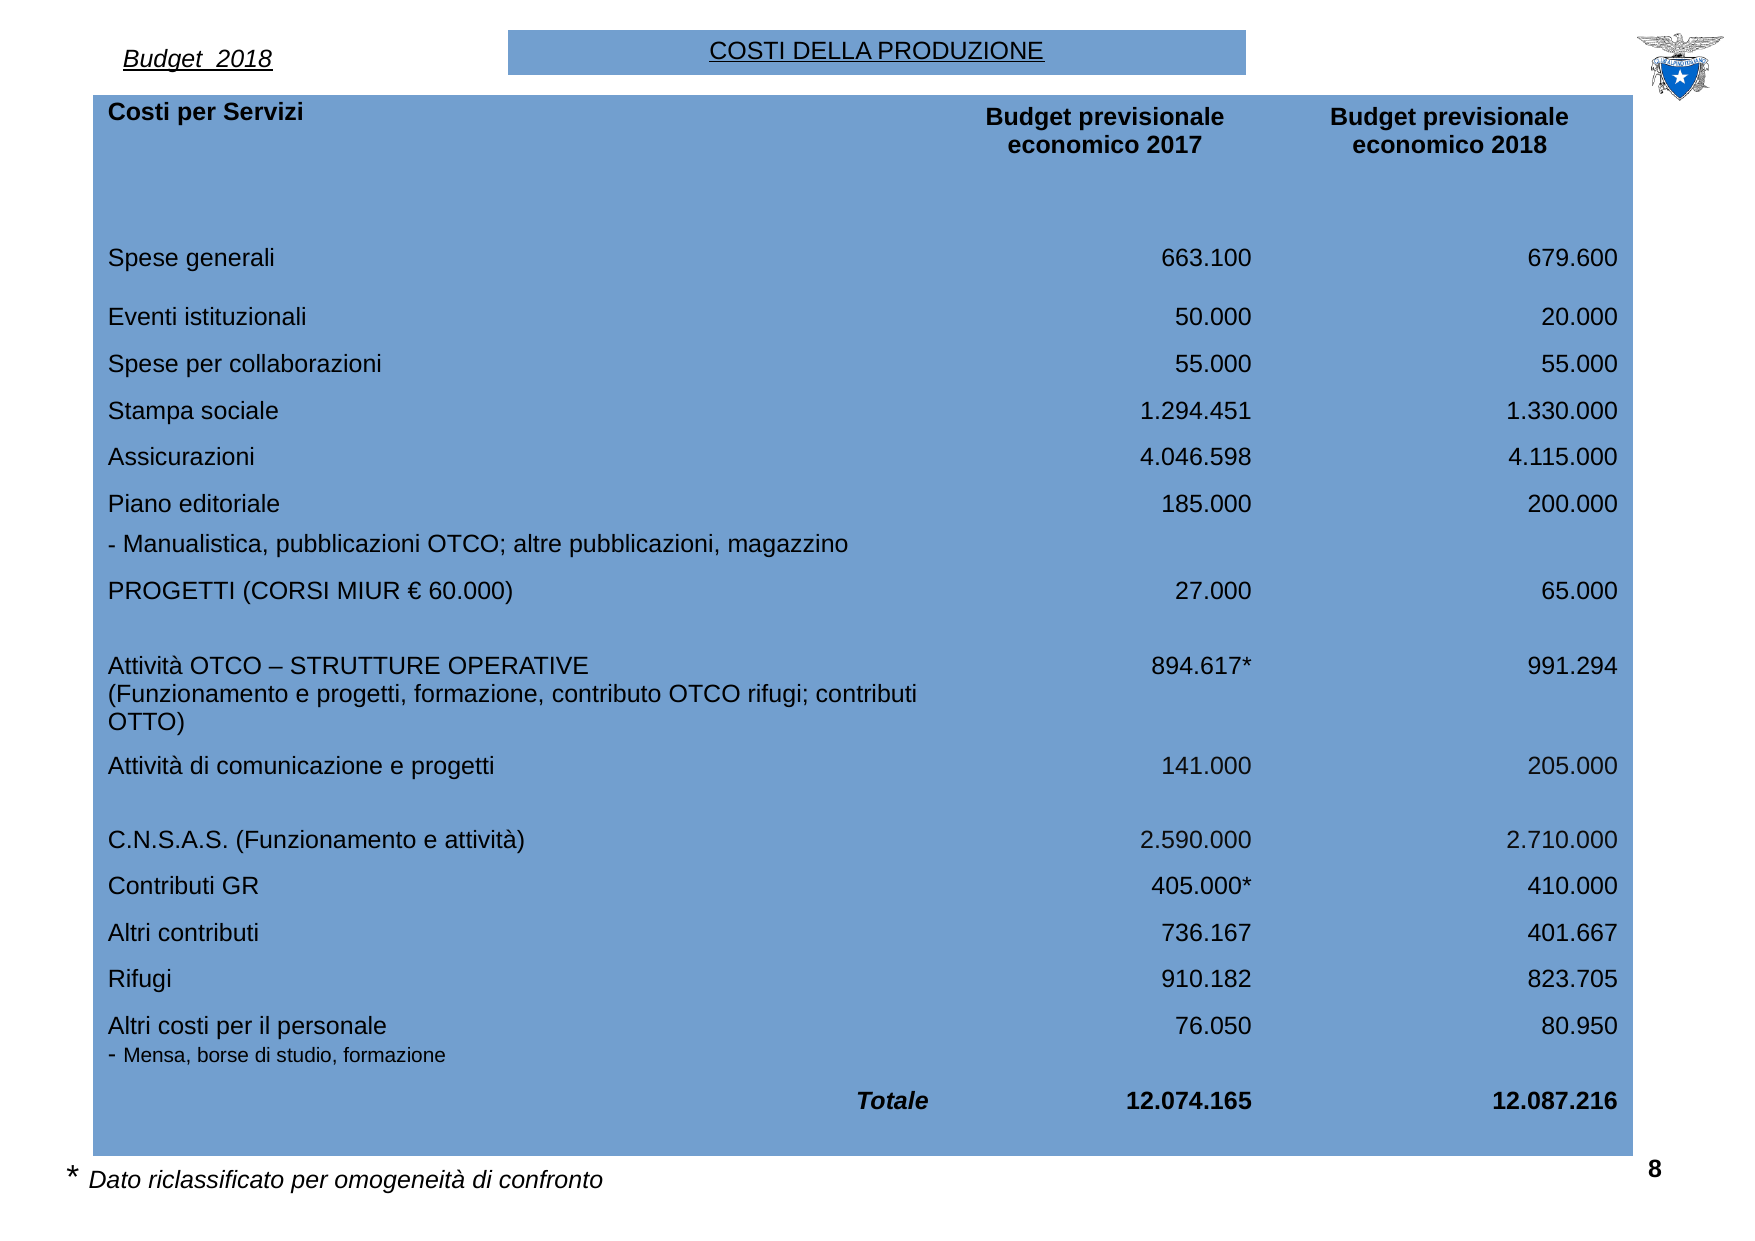

| COSTI DELLA PRODUZIONE |
| --- |
Budget 2018
| Costi per Servizi | Budget previsionale economico 2017 | Budget previsionale economico 2018 |
| --- | --- | --- |
| Spese generali | 663.100 | 679.600 |
| Eventi istituzionali | 50.000 | 20.000 |
| Spese per collaborazioni | 55.000 | 55.000 |
| Stampa sociale | 1.294.451 | 1.330.000 |
| Assicurazioni | 4.046.598 | 4.115.000 |
| Piano editoriale Manualistica, pubblicazioni OTCO; altre pubblicazioni, magazzino | 185.000 | 200.000 |
| PROGETTI (CORSI MIUR € 60.000) | 27.000 | 65.000 |
| Attività OTCO – STRUTTURE OPERATIVE (Funzionamento e progetti, formazione, contributo OTCO rifugi; contributi OTTO) | 894.617\* | 991.294 |
| Attività di comunicazione e progetti | 141.000 | 205.000 |
| C.N.S.A.S. (Funzionamento e attività) | 2.590.000 | 2.710.000 |
| Contributi GR | 405.000\* | 410.000 |
| Altri contributi | 736.167 | 401.667 |
| Rifugi | 910.182 | 823.705 |
| Altri costi per il personale - Mensa, borse di studio, formazione | 76.050 | 80.950 |
| Totale | 12.074.165 | 12.087.216 |
8
* Dato riclassificato per omogeneità di confronto